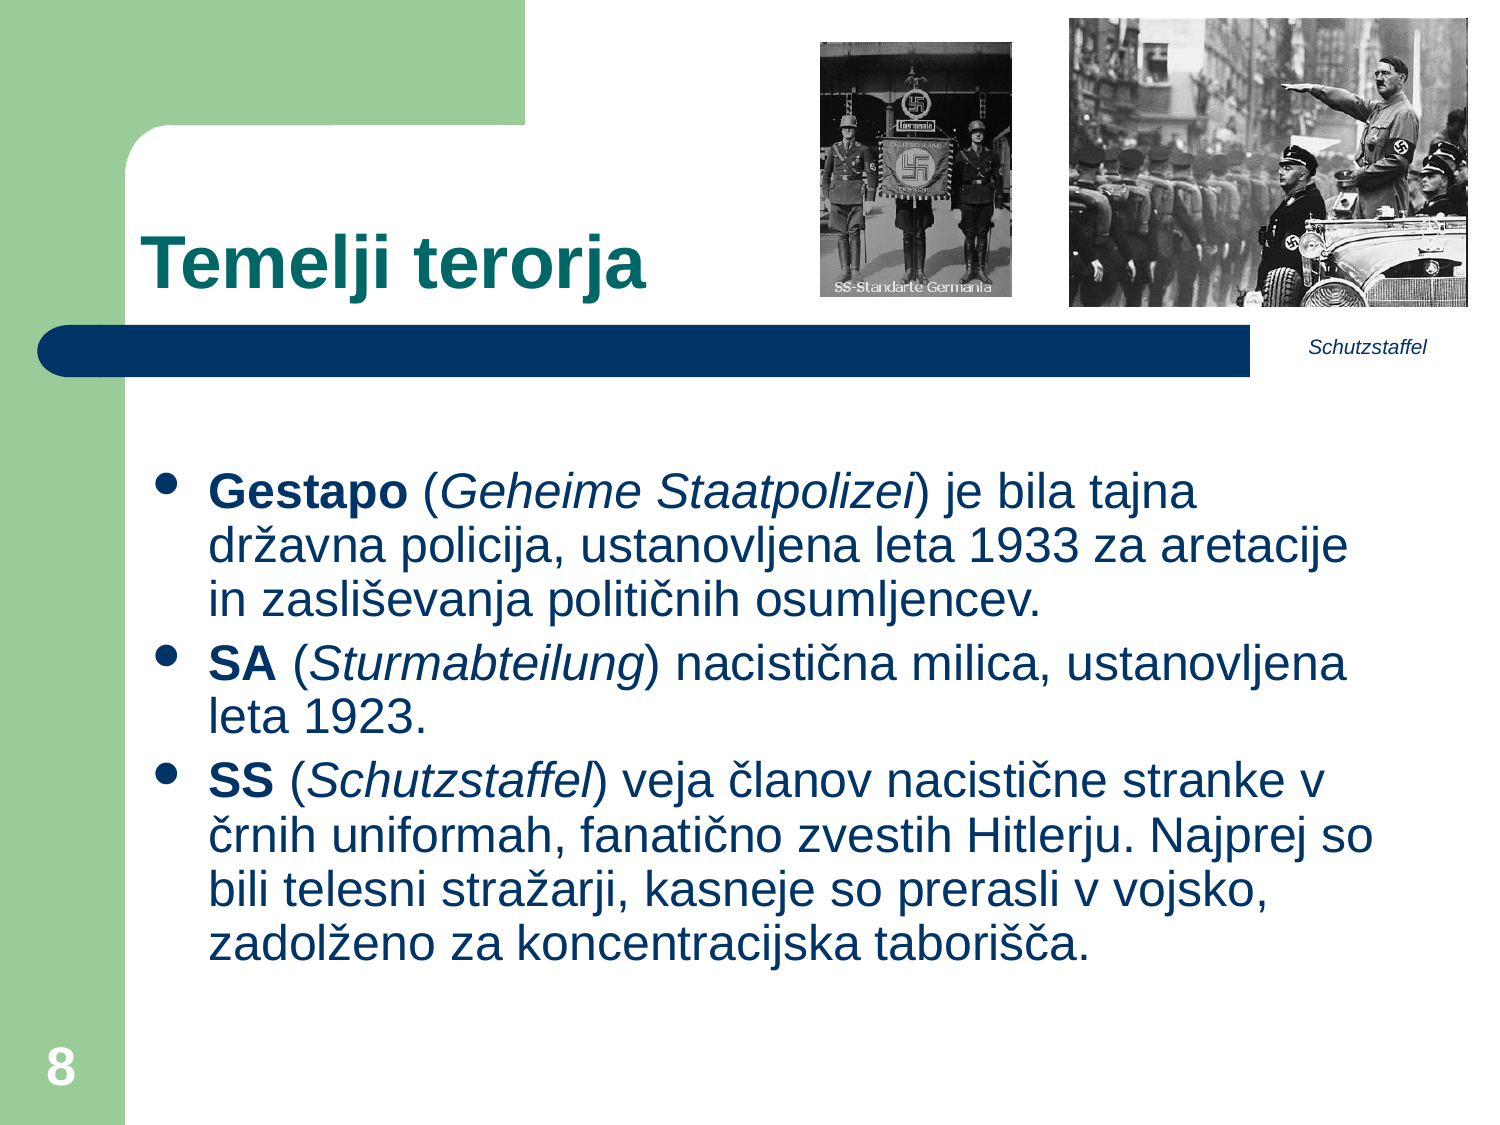

# Temelji terorja
Schutzstaffel
Gestapo (Geheime Staatpolizei) je bila tajna državna policija, ustanovljena leta 1933 za aretacije in zasliševanja političnih osumljencev.
SA (Sturmabteilung) nacistična milica, ustanovljena leta 1923.
SS (Schutzstaffel) veja članov nacistične stranke v črnih uniformah, fanatično zvestih Hitlerju. Najprej so bili telesni stražarji, kasneje so prerasli v vojsko, zadolženo za koncentracijska taborišča.